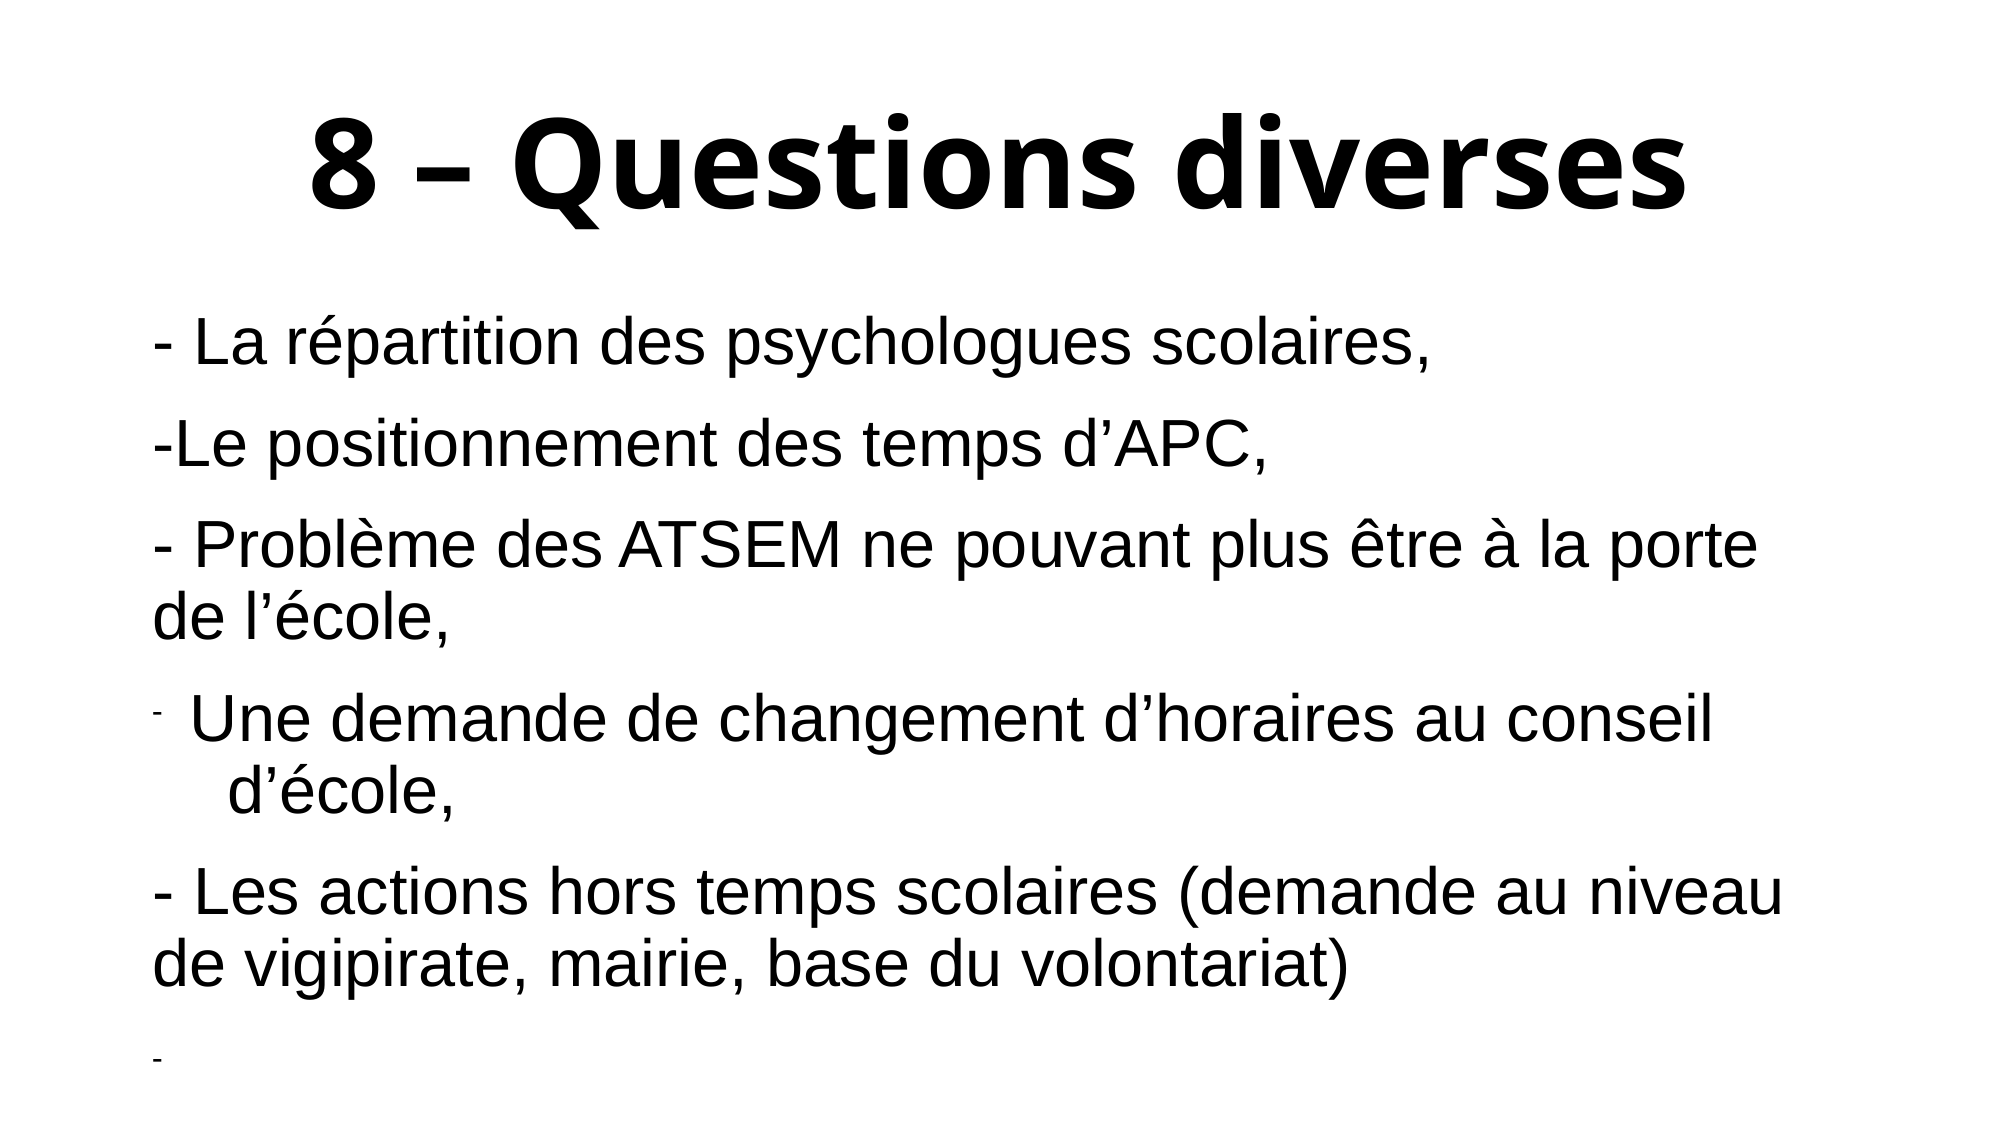

# 8 – Questions diverses
- La répartition des psychologues scolaires,
-Le positionnement des temps d’APC,
- Problème des ATSEM ne pouvant plus être à la porte de l’école,
Une demande de changement d’horaires au conseil d’école,
- Les actions hors temps scolaires (demande au niveau de vigipirate, mairie, base du volontariat)